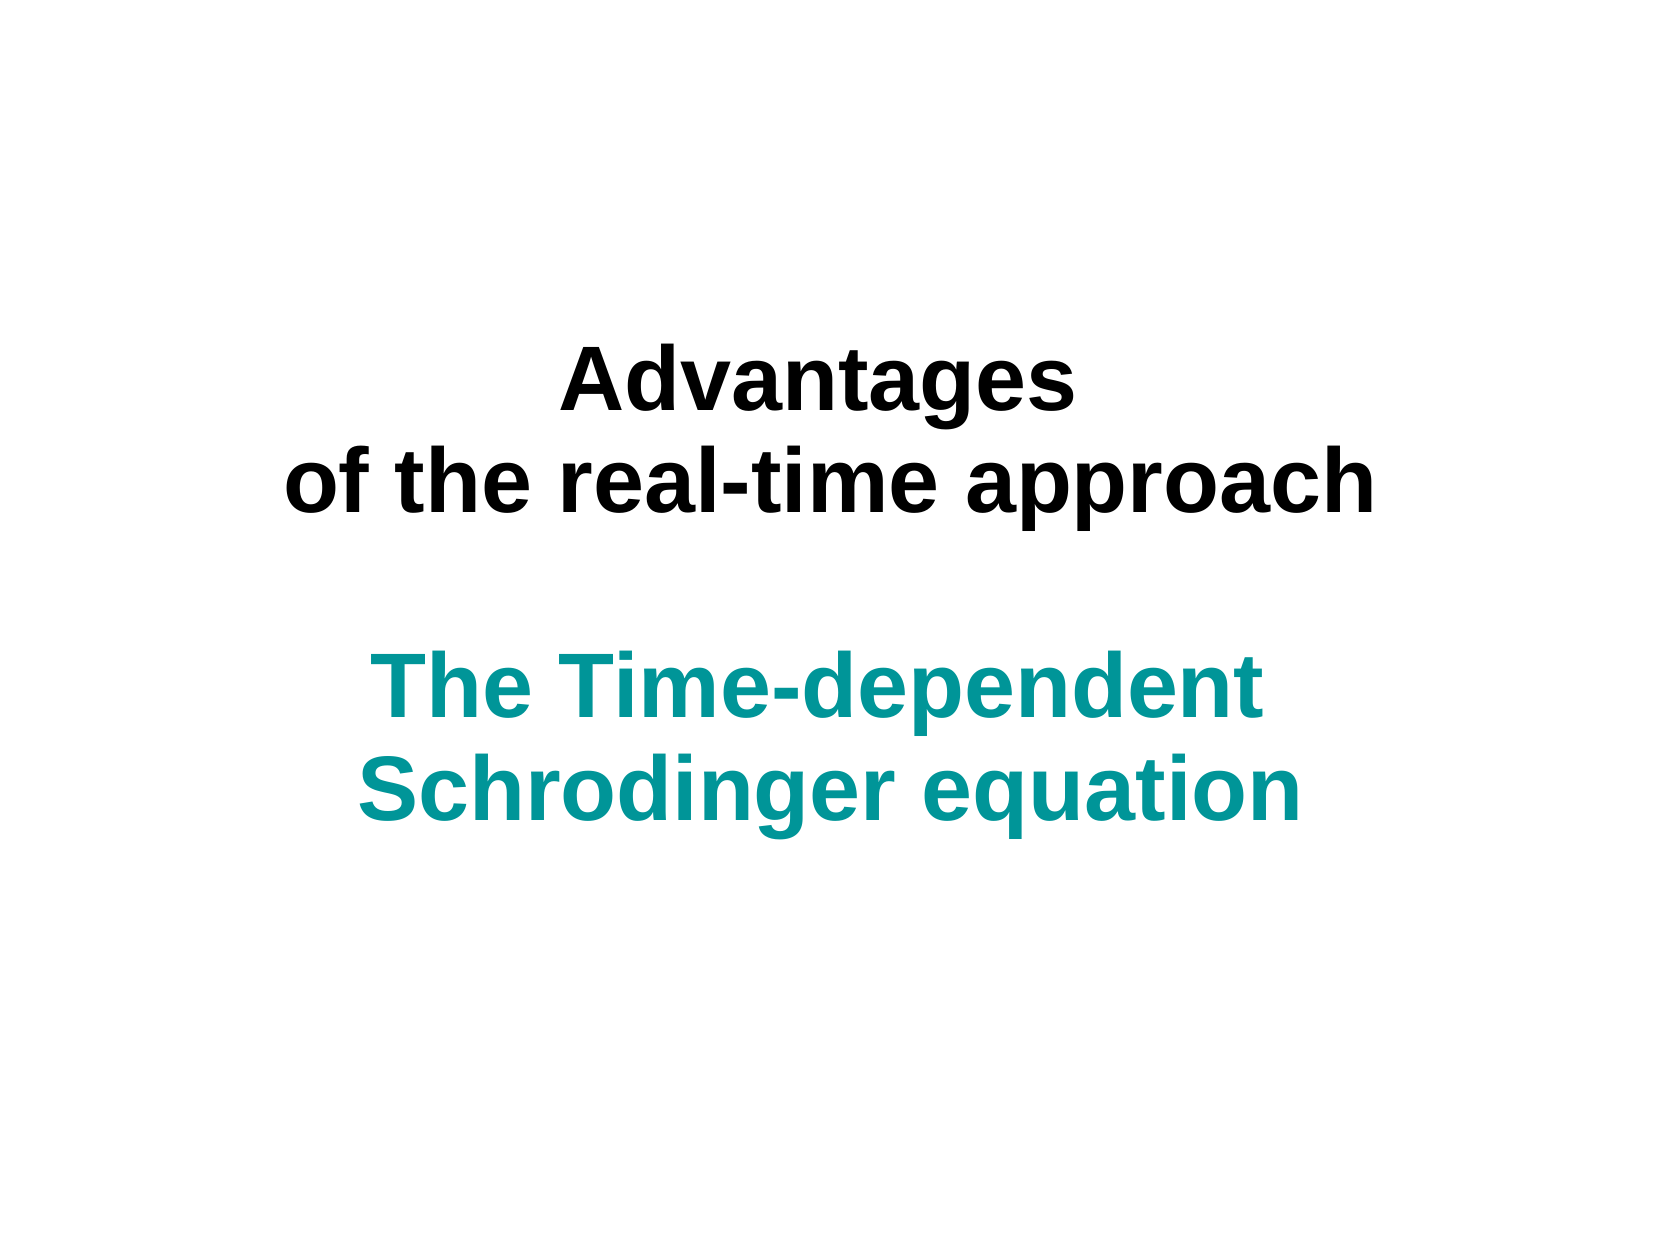

# Advantages of the real-time approach The Time-dependent Schrodinger equation